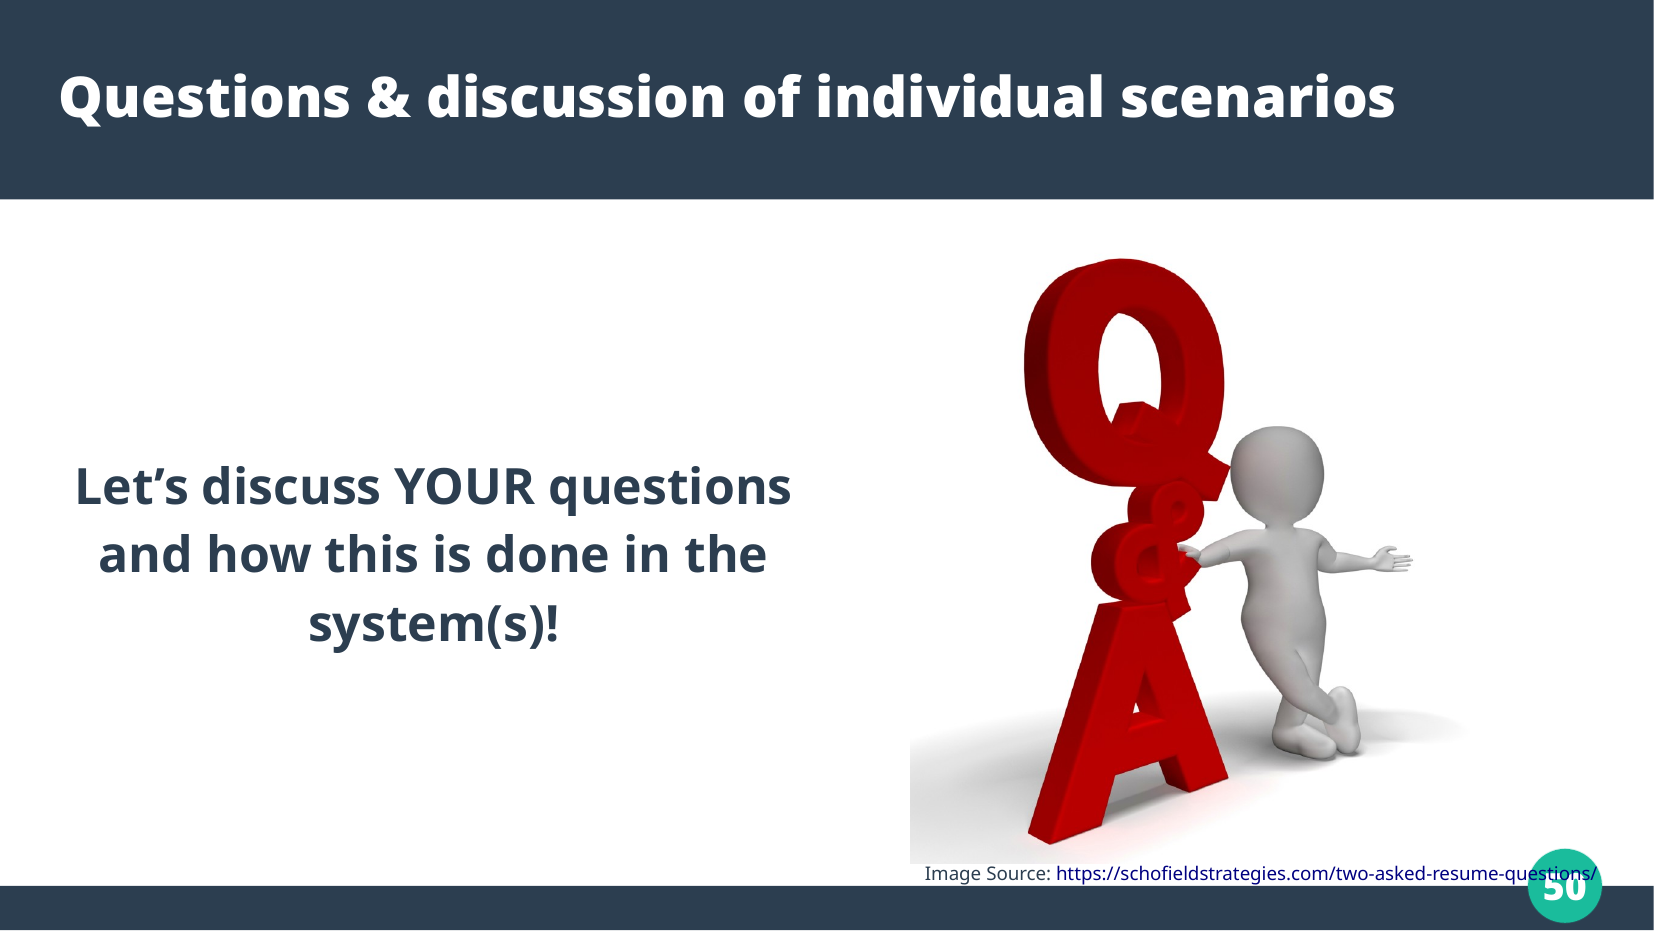

# Questions & discussion of individual scenarios
Let’s discuss YOUR questions and how this is done in the system(s)!
Image Source: https://schofieldstrategies.com/two-asked-resume-questions/